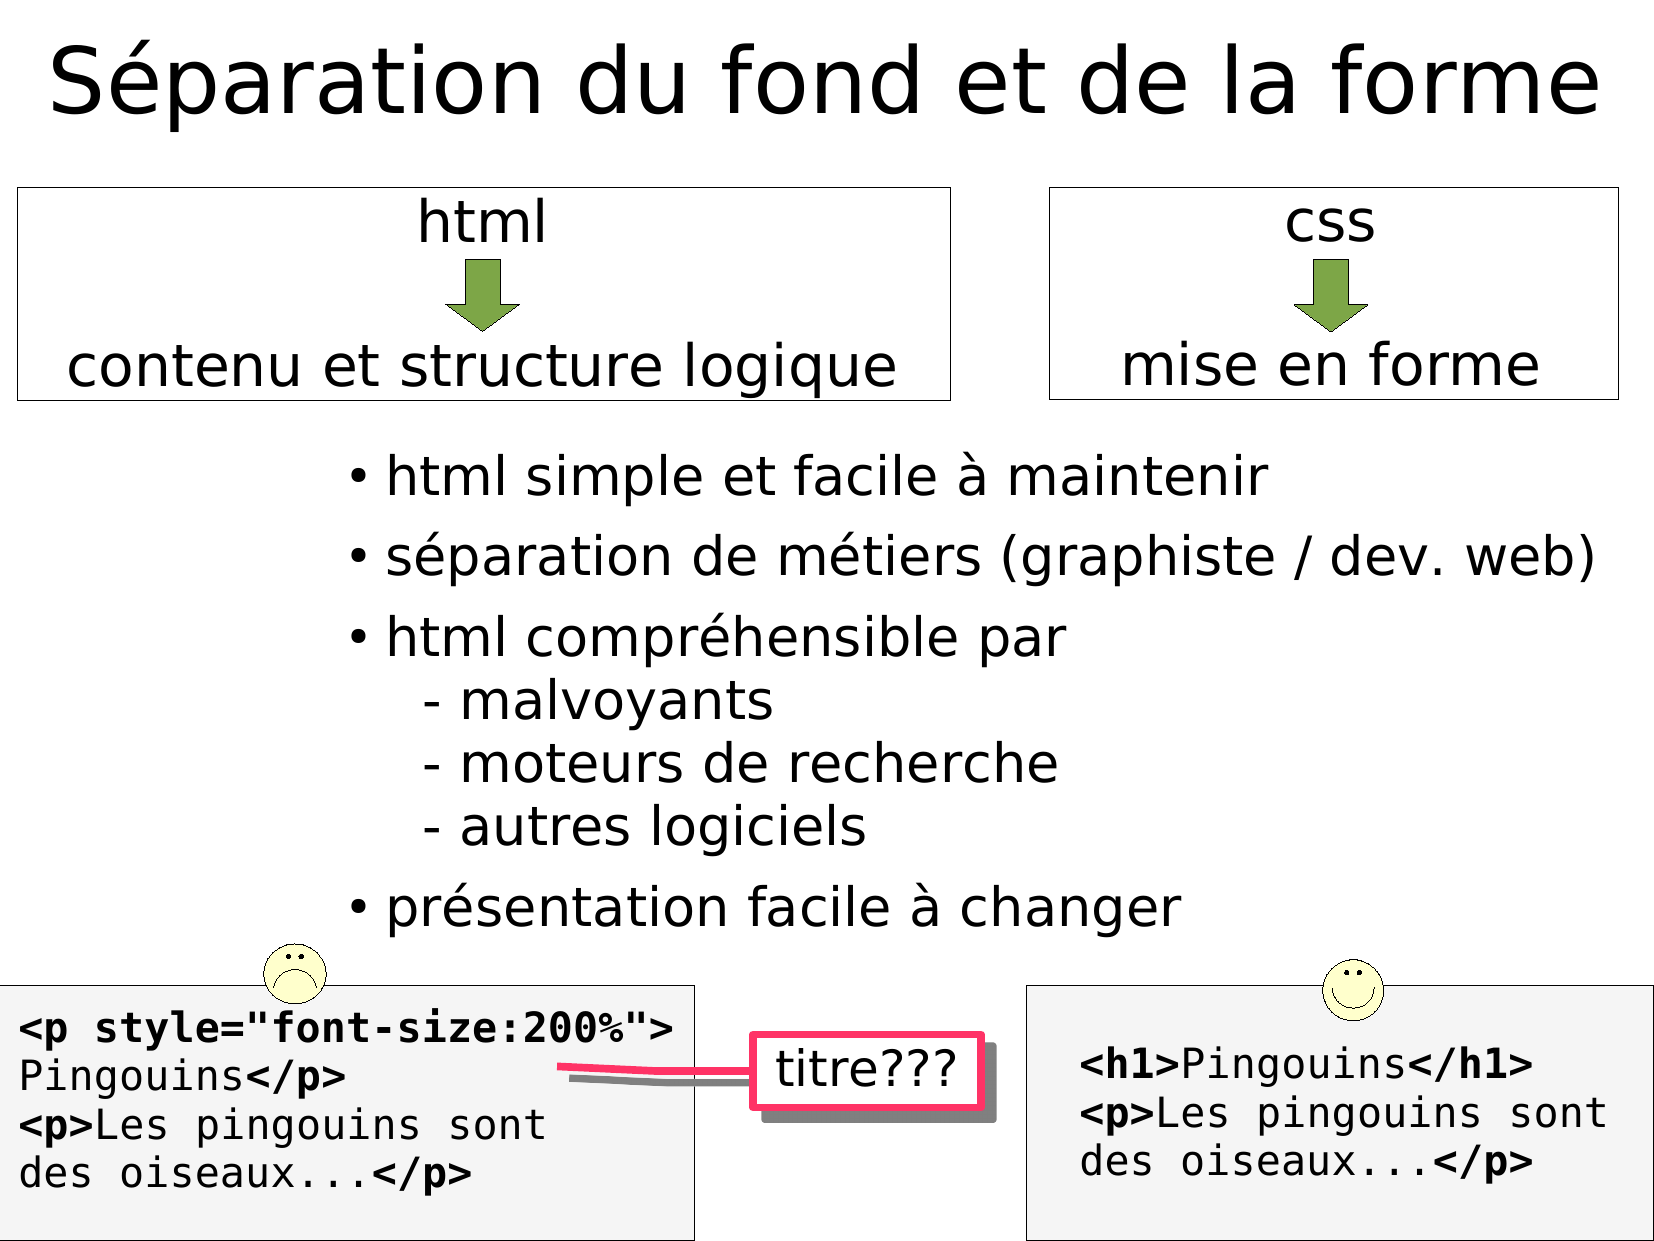

# Séparation du fond et de la forme
css
html
mise en forme
contenu et structure logique
 html simple et facile à maintenir
 séparation de métiers (graphiste / dev. web)
 html compréhensible par
	- malvoyants
	- moteurs de recherche
	- autres logiciels
 présentation facile à changer
<p style="font-size:200%">
Pingouins</p>
<p>Les pingouins sont
des oiseaux...</p>
<h1>Pingouins</h1>
<p>Les pingouins sont
des oiseaux...</p>